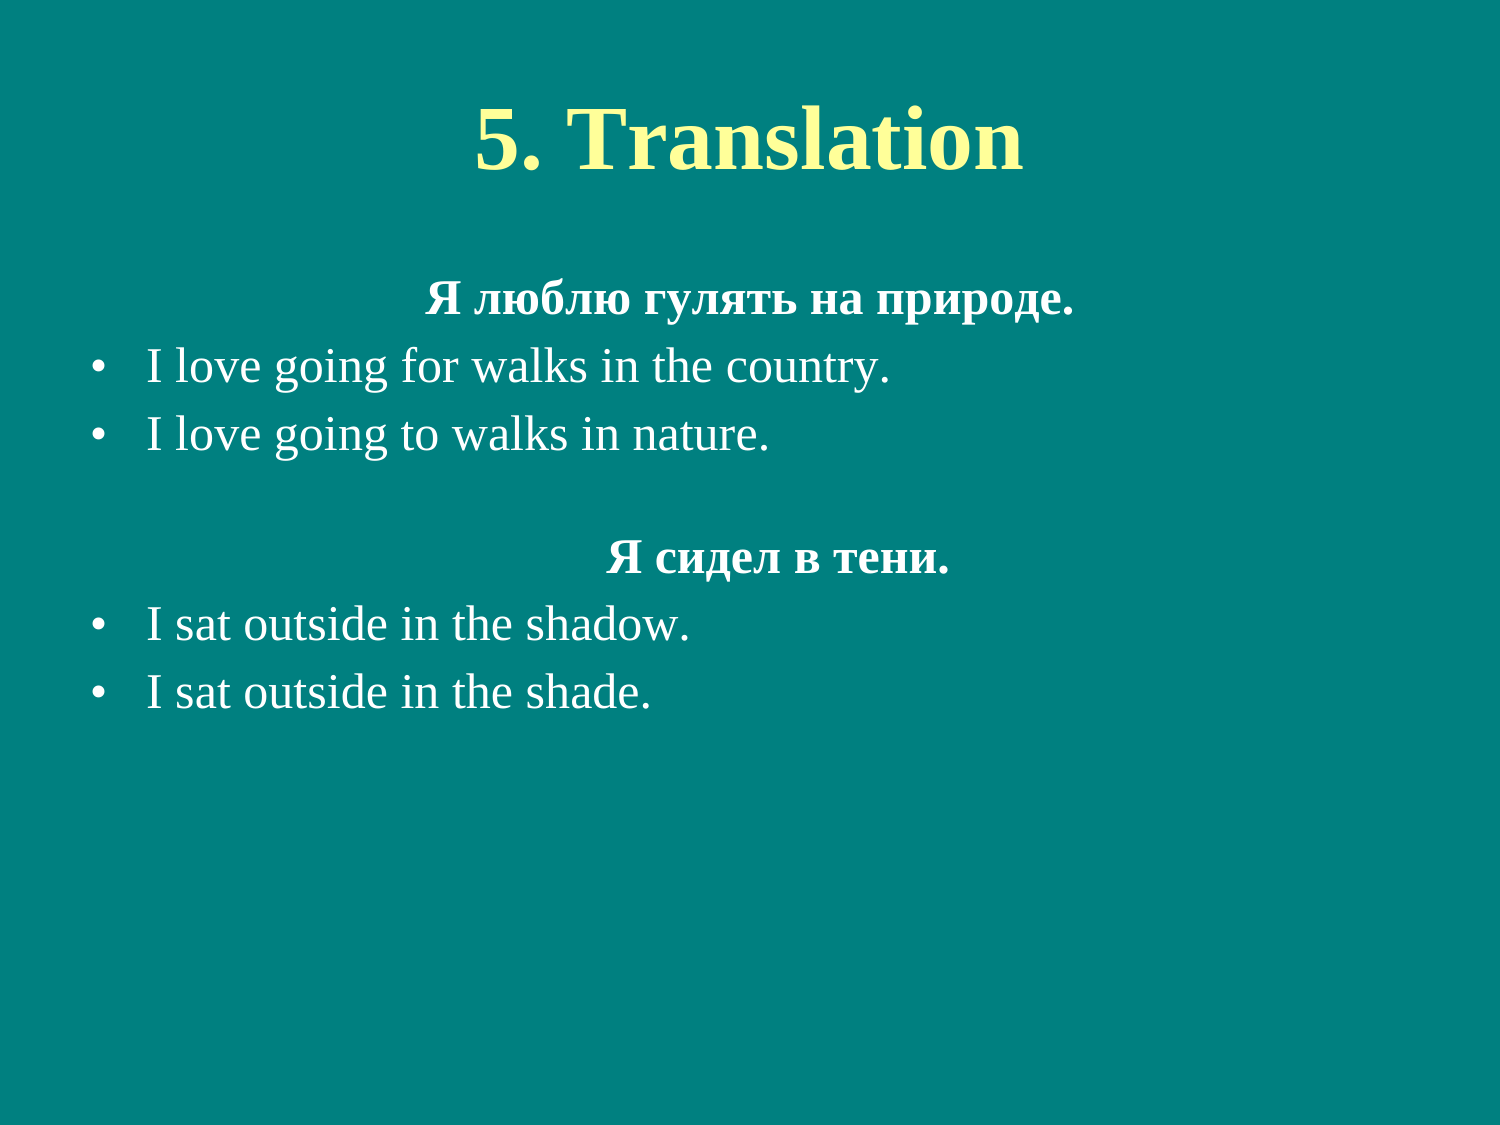

# 5. Translation
Я люблю гулять на природе.
I love going for walks in the country.
I love going to walks in nature.
Я сидел в тени.
I sat outside in the shadow.
I sat outside in the shade.